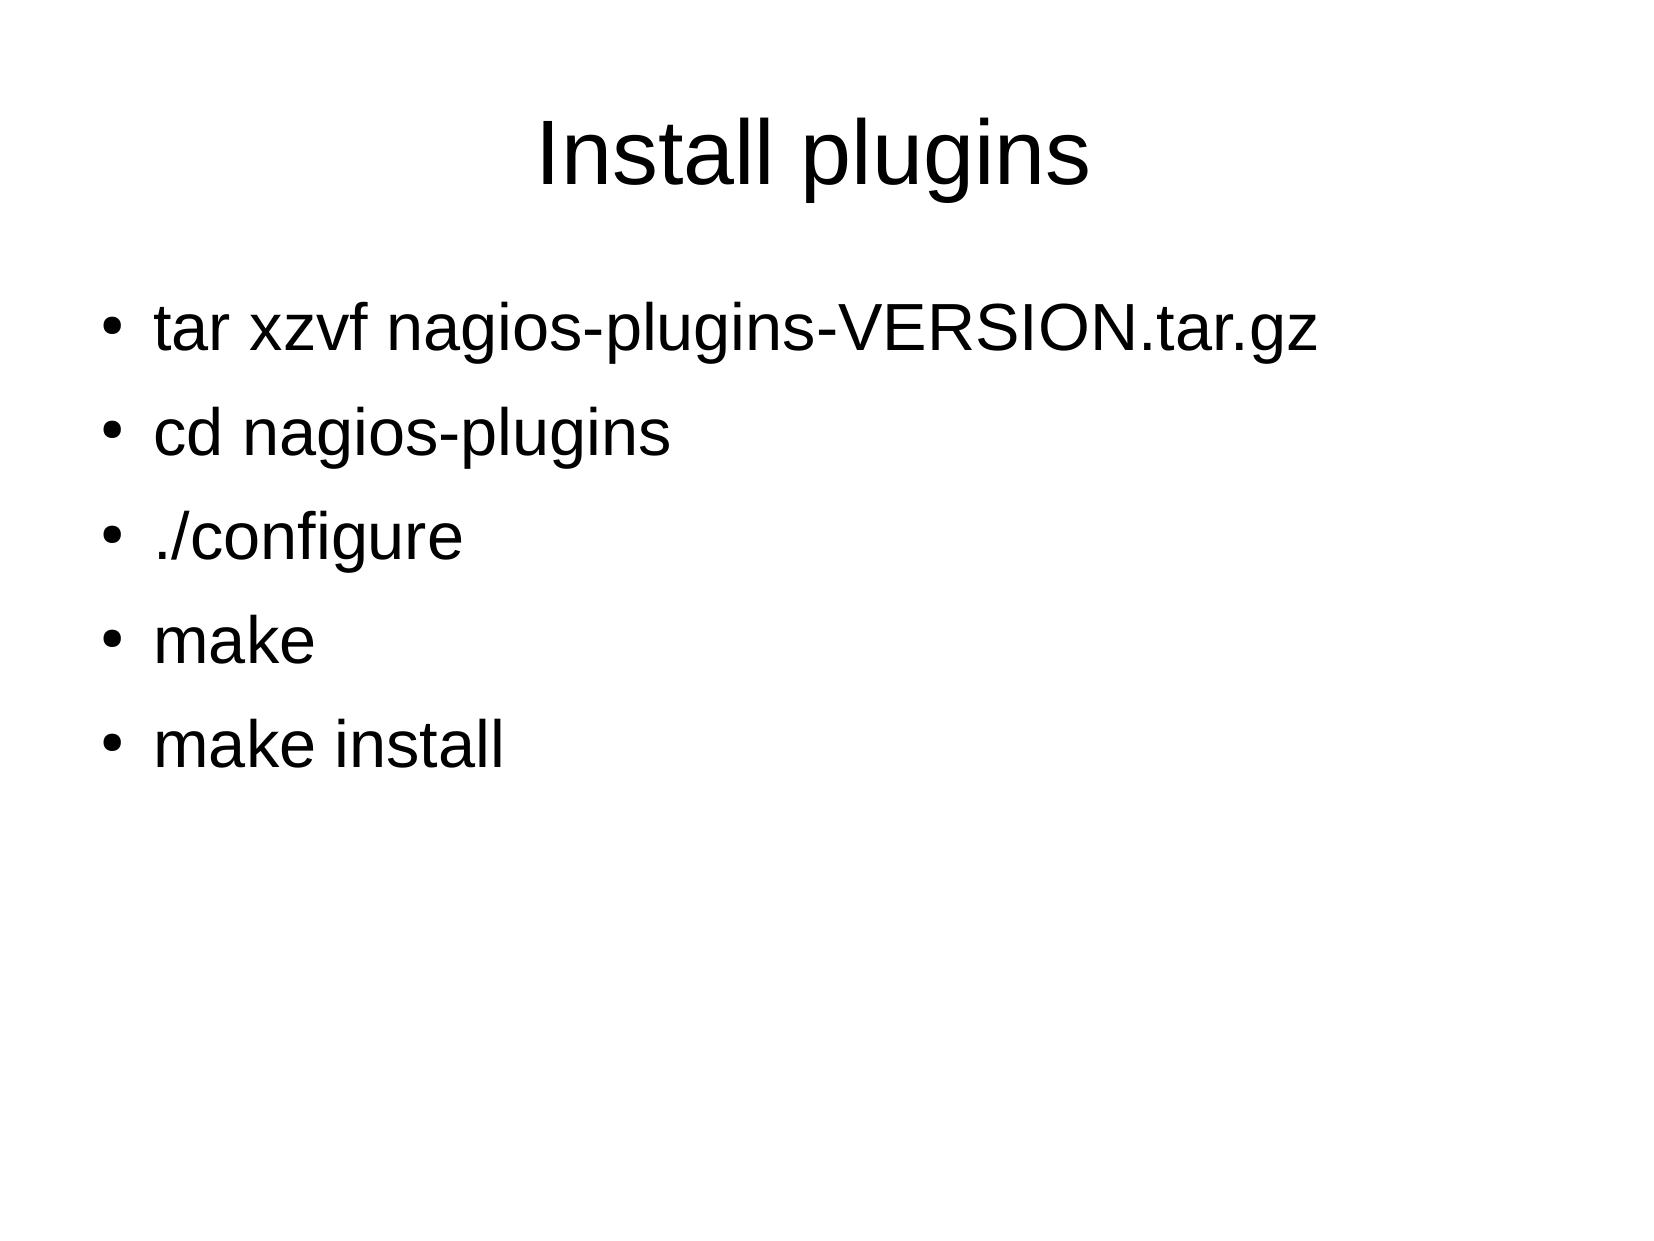

# Install plugins
tar xzvf nagios-plugins-VERSION.tar.gz
cd nagios-plugins
./configure
make
make install